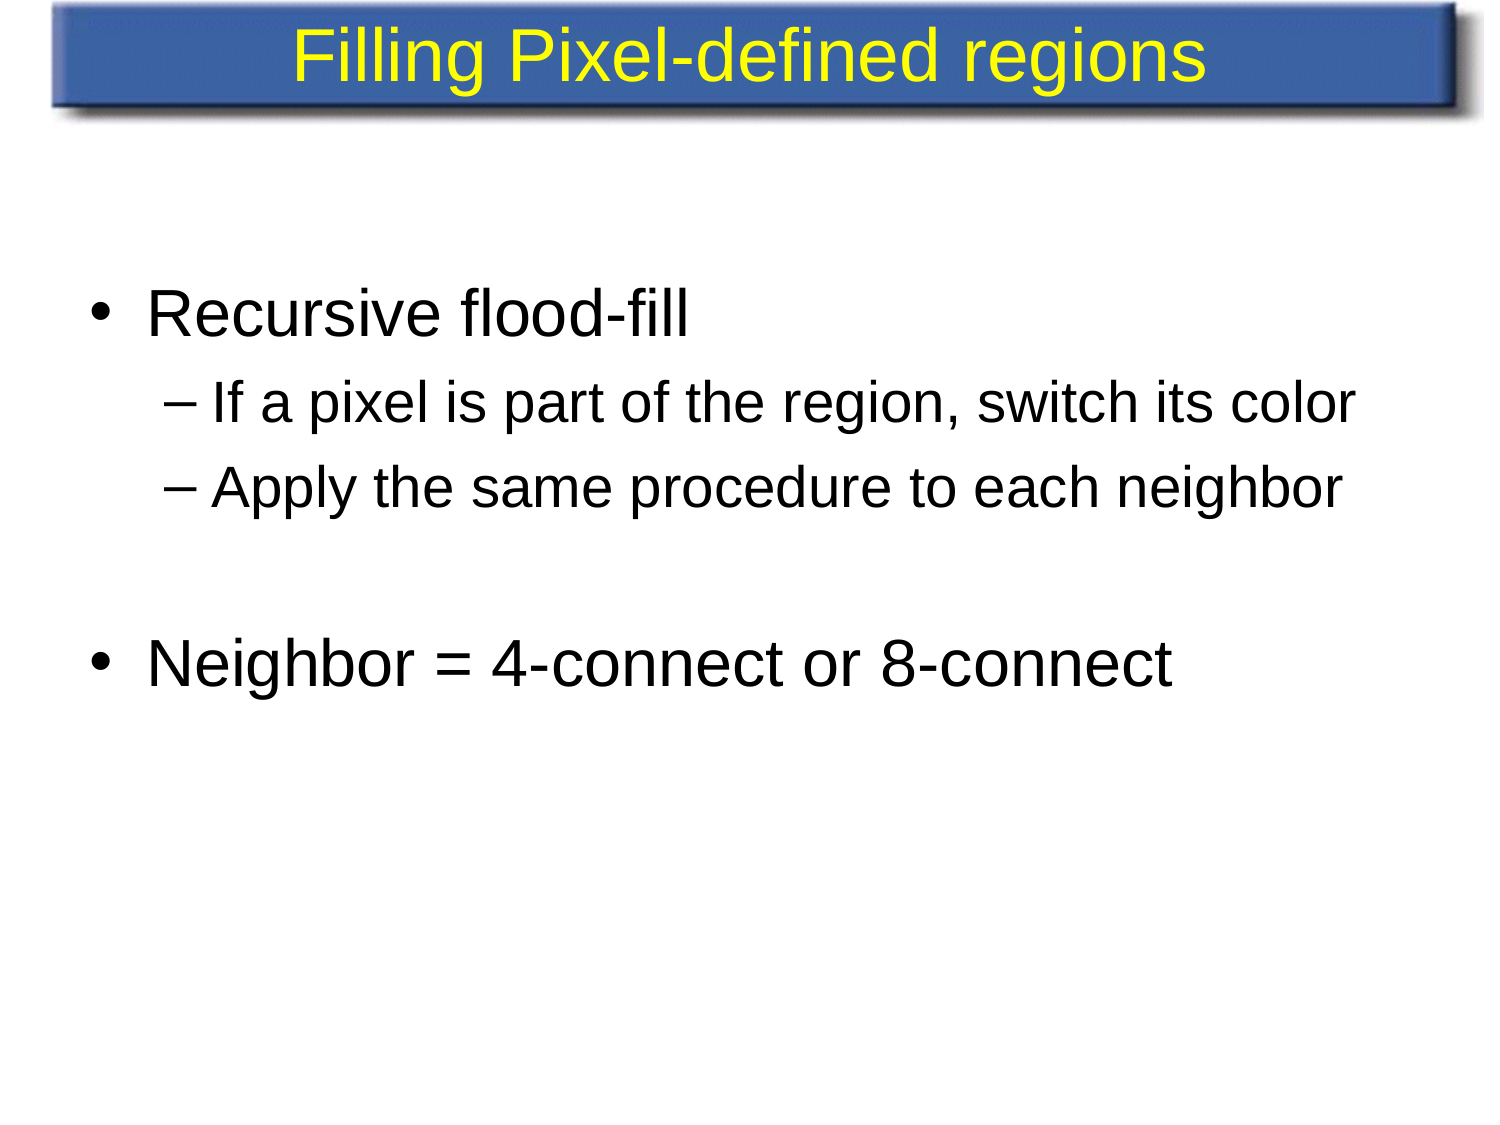

# Filling Pixel-defined regions
Recursive flood-fill
If a pixel is part of the region, switch its color
Apply the same procedure to each neighbor
Neighbor = 4-connect or 8-connect